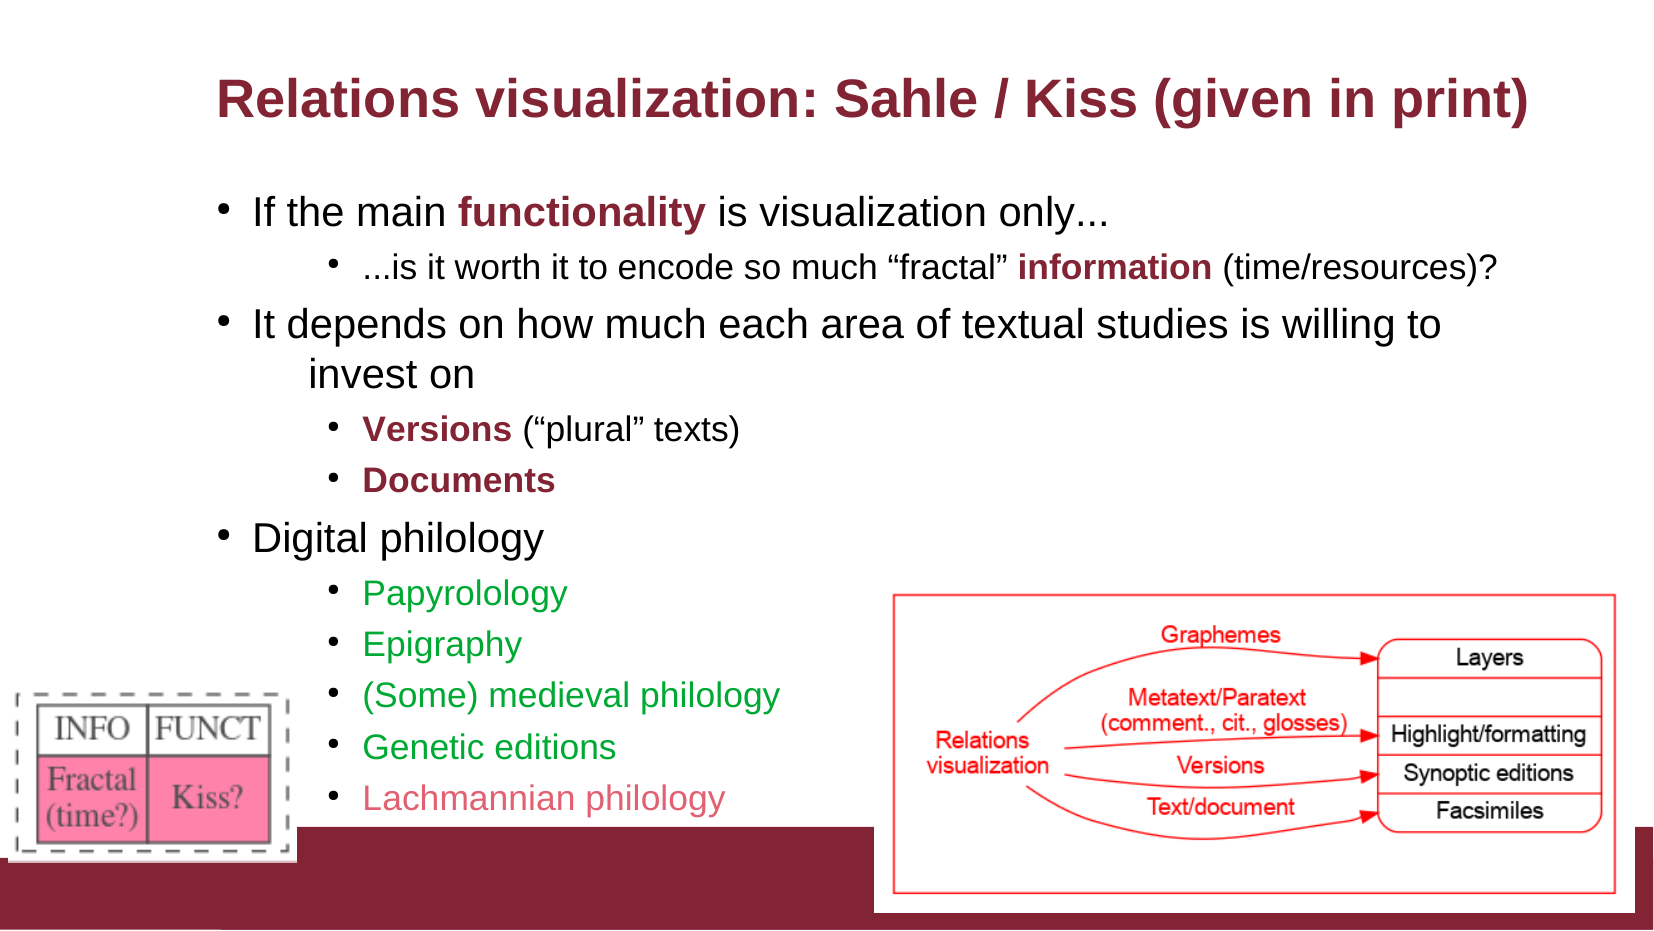

# Relations visualization: Sahle / Kiss (given in print)
If the main functionality is visualization only...
...is it worth it to encode so much “fractal” information (time/resources)?
It depends on how much each area of textual studies is willing to invest on
Versions (“plural” texts)
Documents
Digital philology
Papyrolology
Epigraphy
(Some) medieval philology
Genetic editions
Lachmannian philology